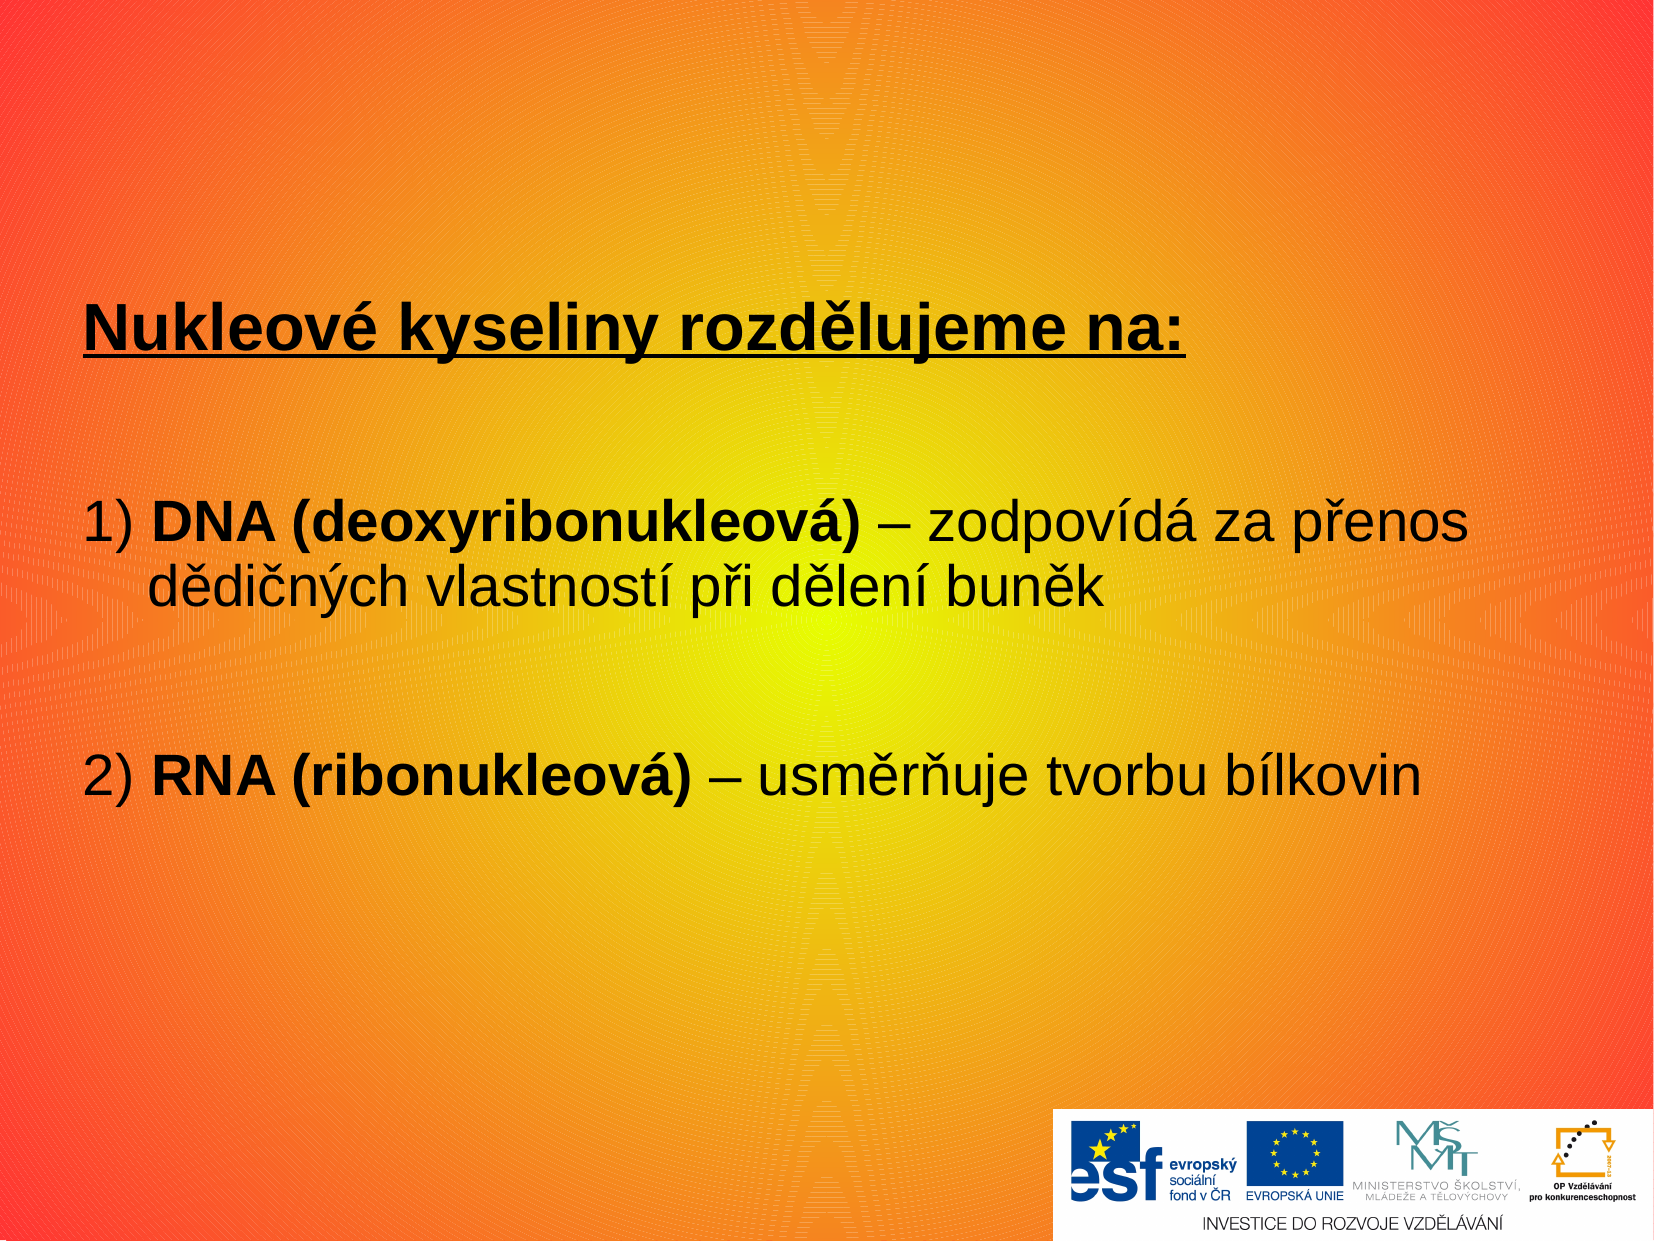

# Nukleové kyseliny rozdělujeme na:
1) DNA (deoxyribonukleová) – zodpovídá za přenos dědičných vlastností při dělení buněk
2) RNA (ribonukleová) – usměrňuje tvorbu bílkovin